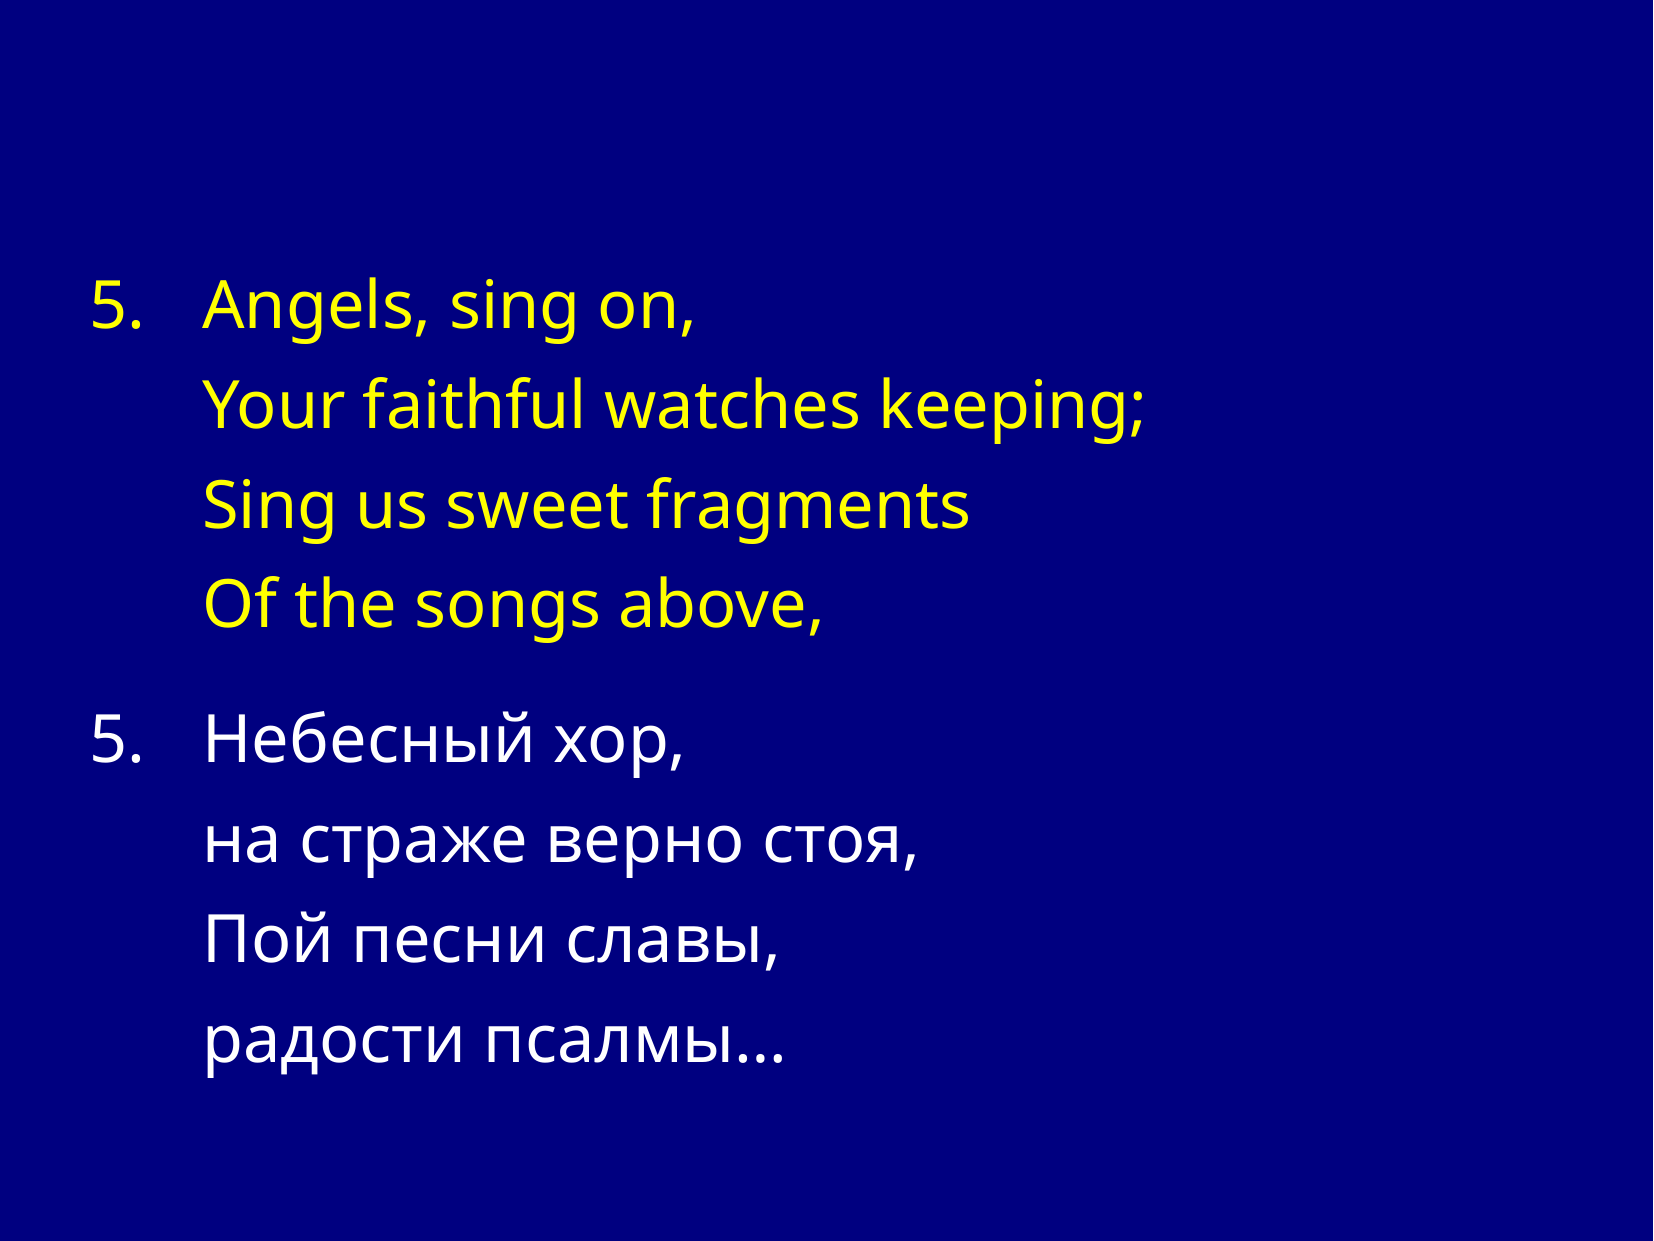

5.	Angels, sing on,
	Your faithful watches keeping;
	Sing us sweet fragments
	Of the songs above,
5.	Небесный хор,
	на страже верно стоя,
	Пой песни славы,
	радости псалмы…